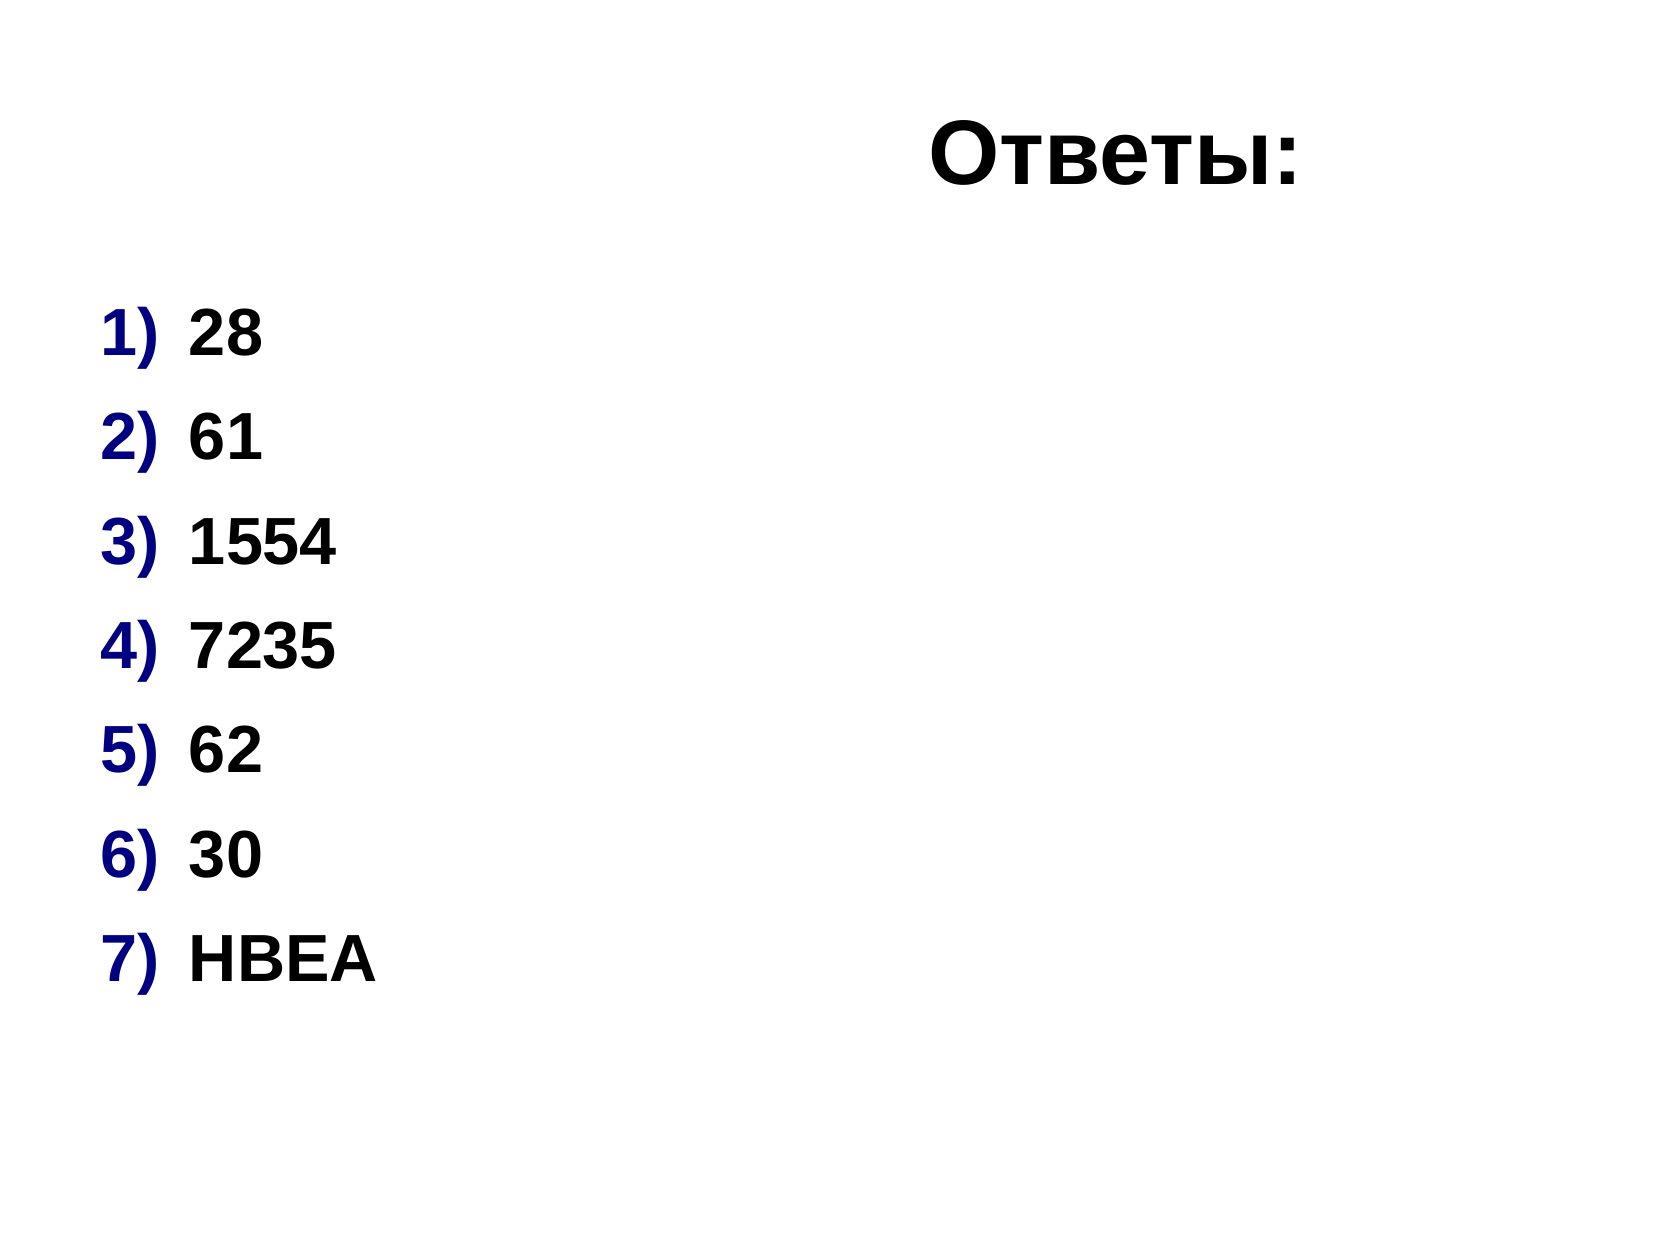

# Ответы:
28
61
1554
7235
62
30
HBEA